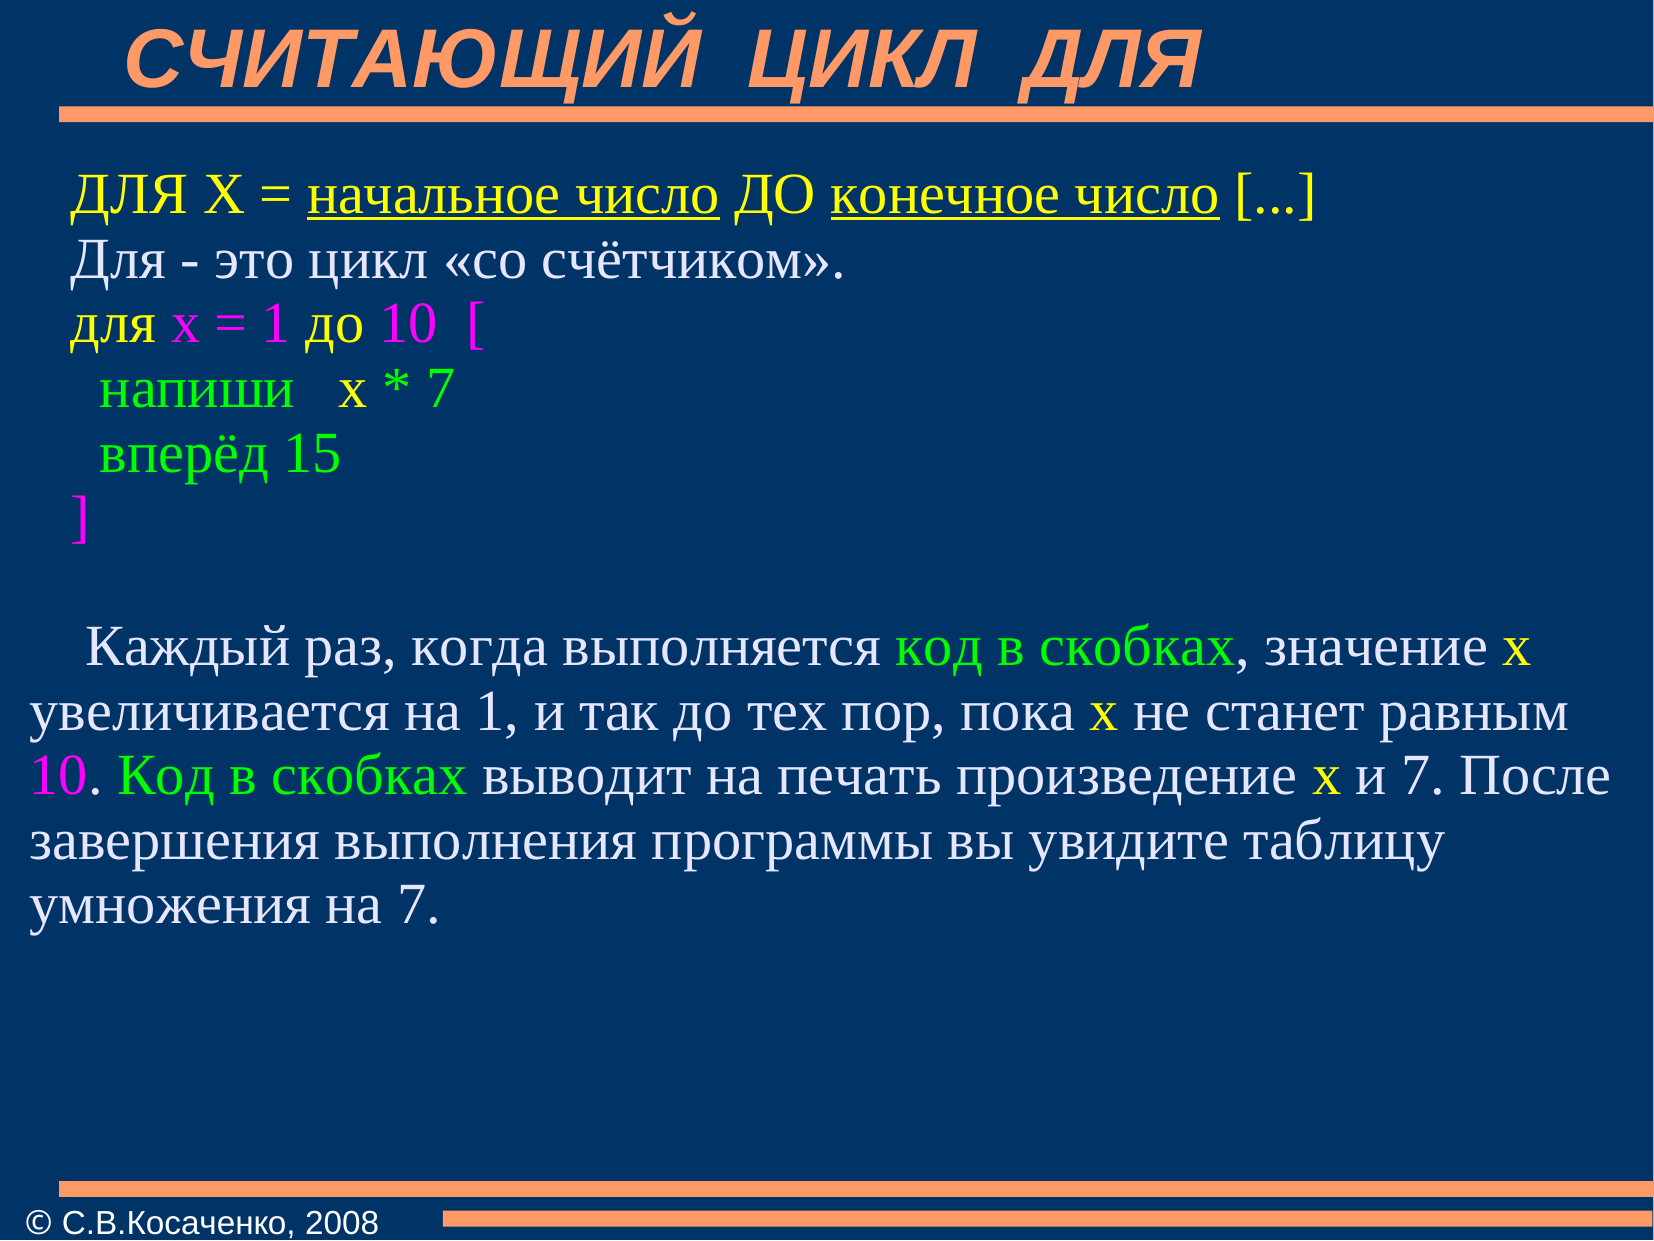

# СЧИТАЮЩИЙ ЦИКЛ ДЛЯ
ДЛЯ Х = начальное число ДО конечное число [...]
Для - это цикл «со счётчиком».
для x = 1 до 10 [
 напиши x * 7
 вперёд 15
]
 Каждый раз, когда выполняется код в скобках, значение x увеличивается на 1, и так до тех пор, пока x не станет равным 10. Код в скобках выводит на печать произведение x и 7. После завершения выполнения программы вы увидите таблицу умножения на 7.